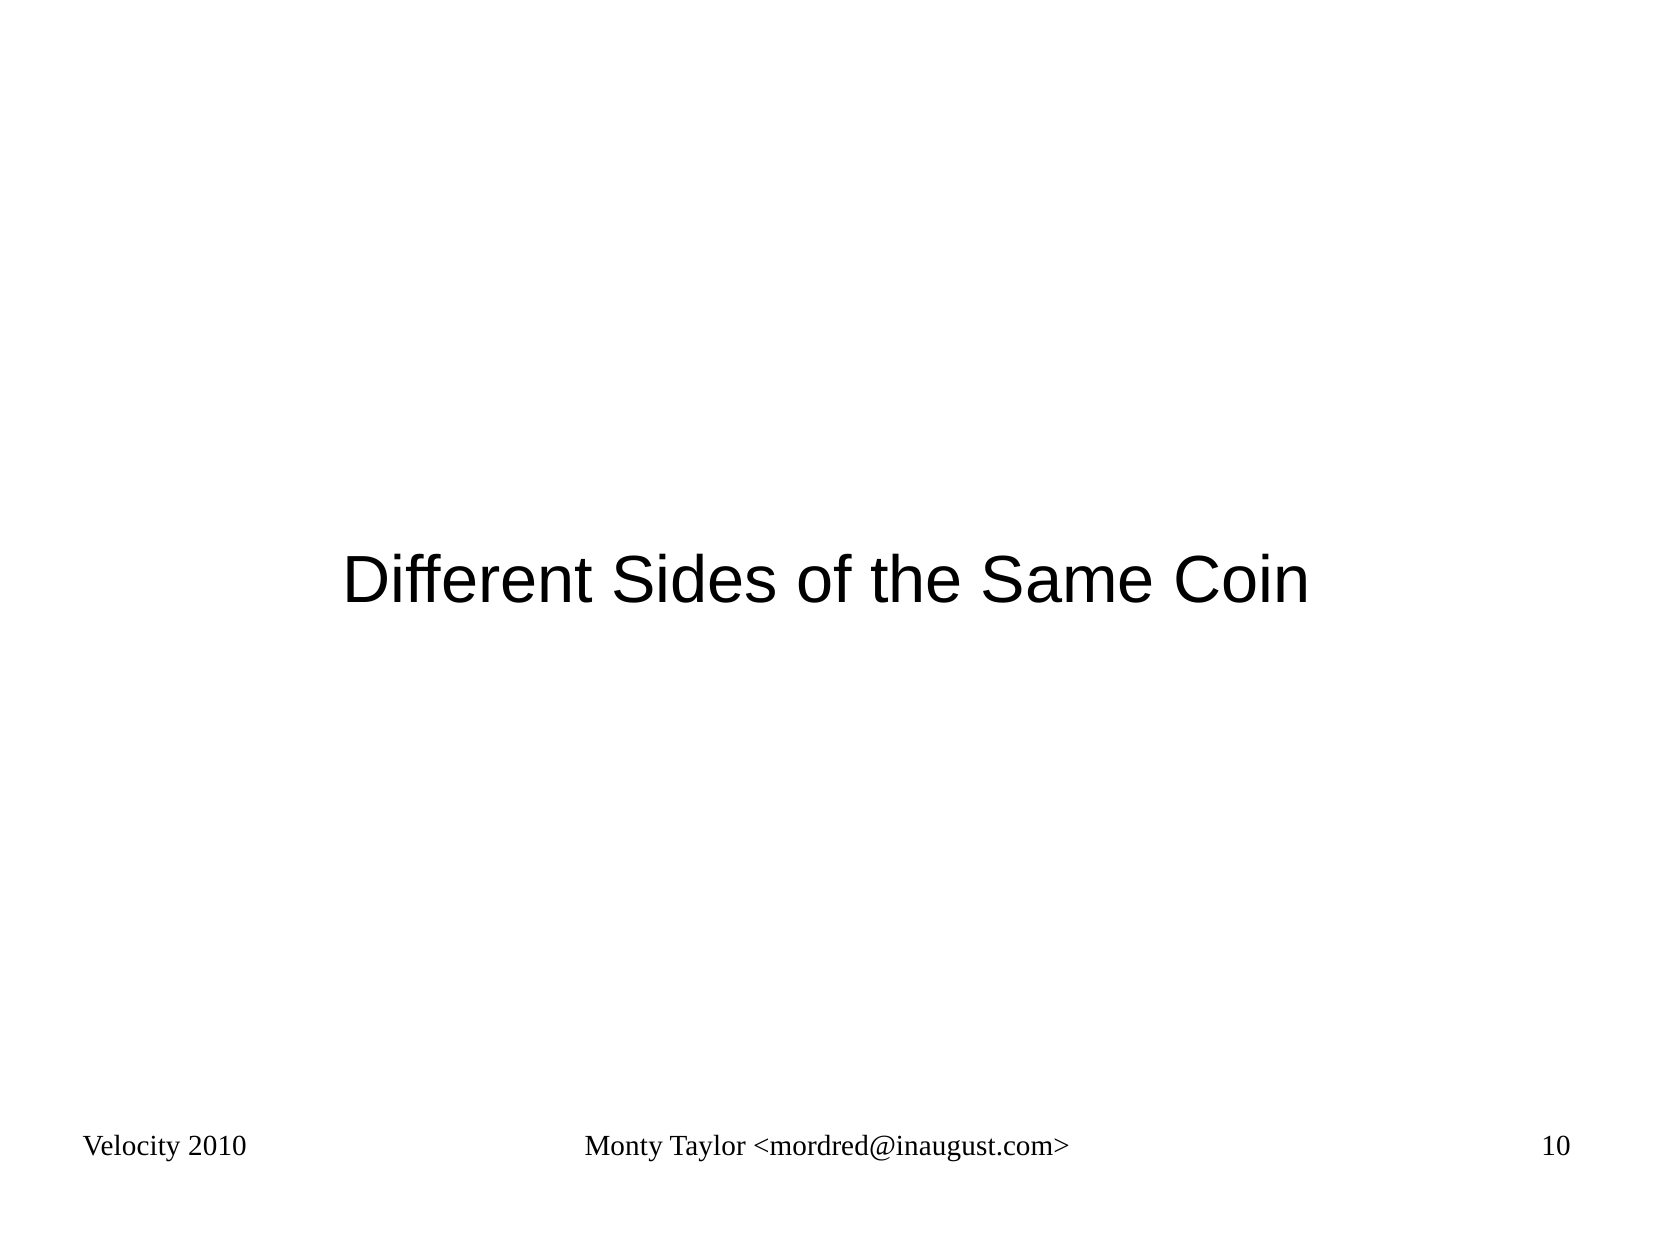

# Different Sides of the Same Coin
Velocity 2010
Monty Taylor <mordred@inaugust.com>
10